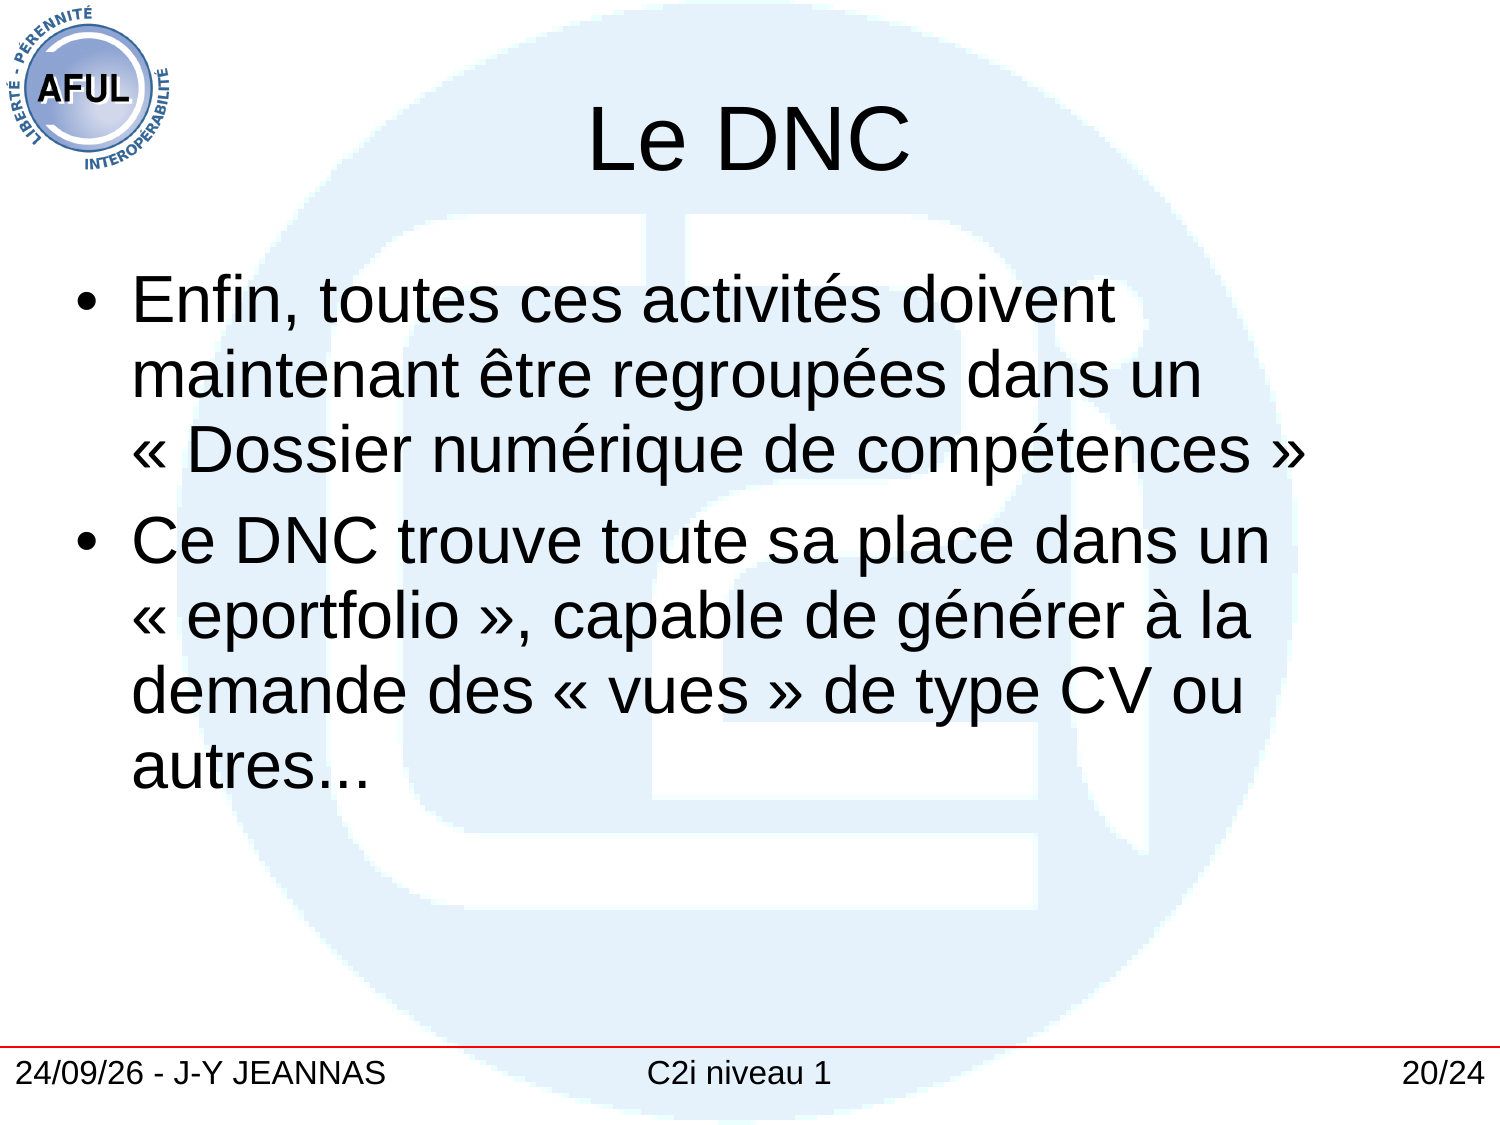

# Le DNC
Enfin, toutes ces activités doivent maintenant être regroupées dans un « Dossier numérique de compétences »
Ce DNC trouve toute sa place dans un « eportfolio », capable de générer à la demande des « vues » de type CV ou autres...
20